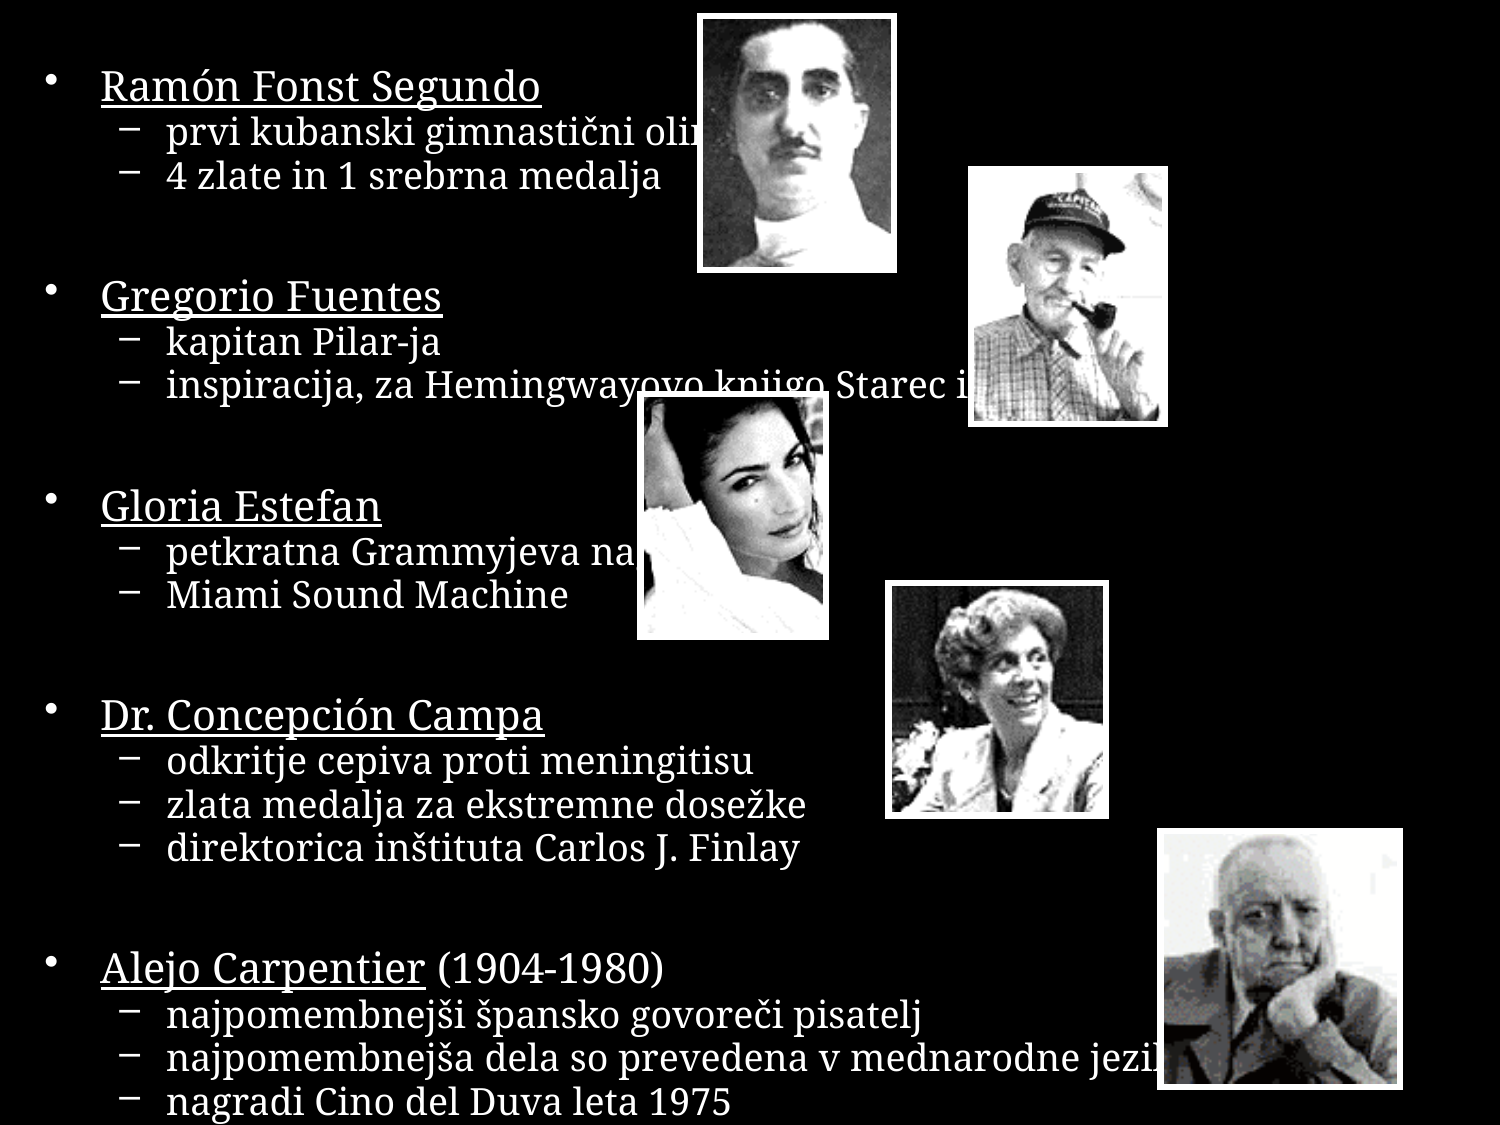

# Ramón Fonst Segundo
prvi kubanski gimnastični olimpijec
4 zlate in 1 srebrna medalja
Gregorio Fuentes
kapitan Pilar-ja
inspiracija, za Hemingwayovo knjigo Starec in morje
Gloria Estefan
petkratna Grammyjeva nagrajenka
Miami Sound Machine
Dr. Concepción Campa
odkritje cepiva proti meningitisu
zlata medalja za ekstremne dosežke
direktorica inštituta Carlos J. Finlay
Alejo Carpentier (1904-1980)
najpomembnejši špansko govoreči pisatelj
najpomembnejša dela so prevedena v mednarodne jezike
nagradi Cino del Duva leta 1975
Cervantesova nagrada za literaturo leta 1978